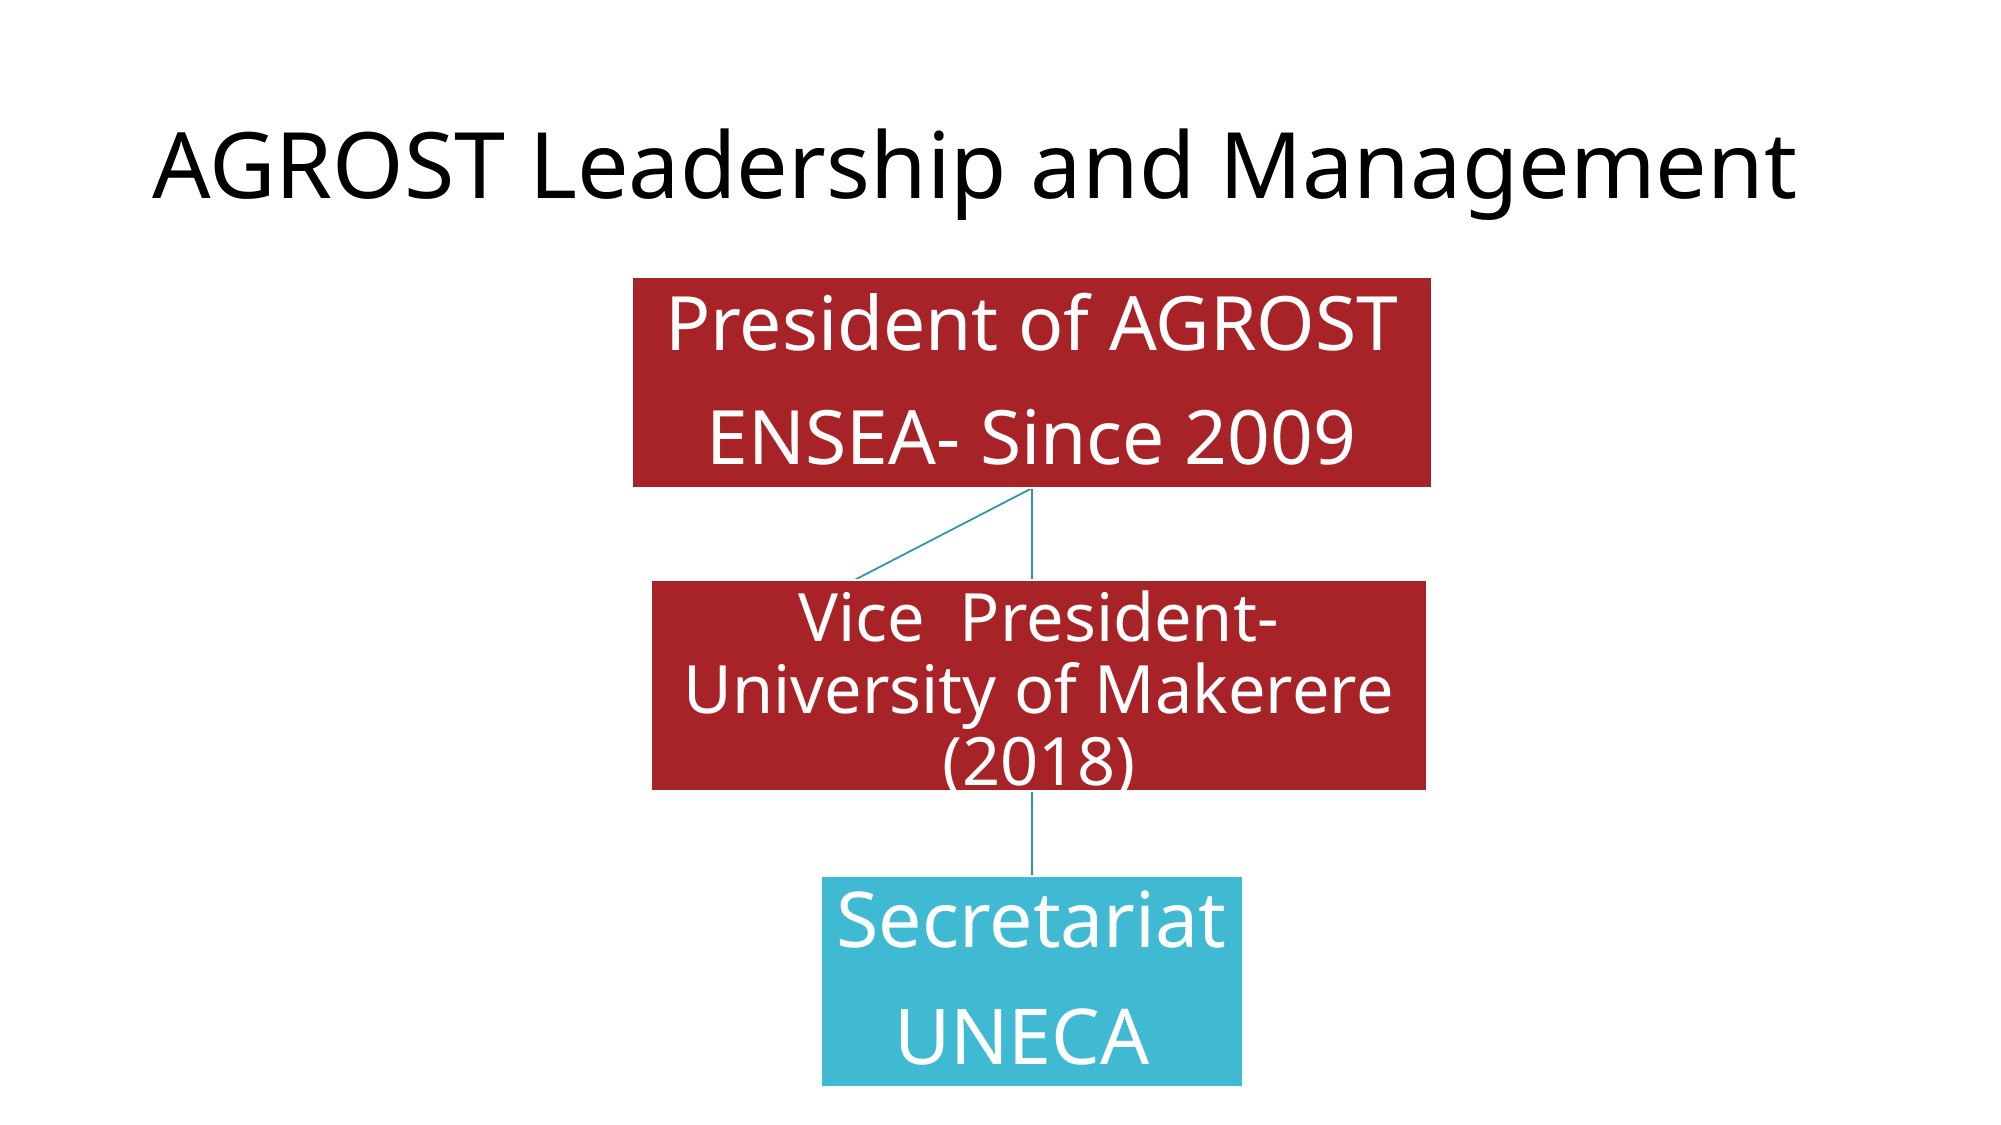

# AGROST Leadership and Management
President of AGROST
ENSEA- Since 2009
Vice President- University of Makerere (2018)
Secretariat
UNECA